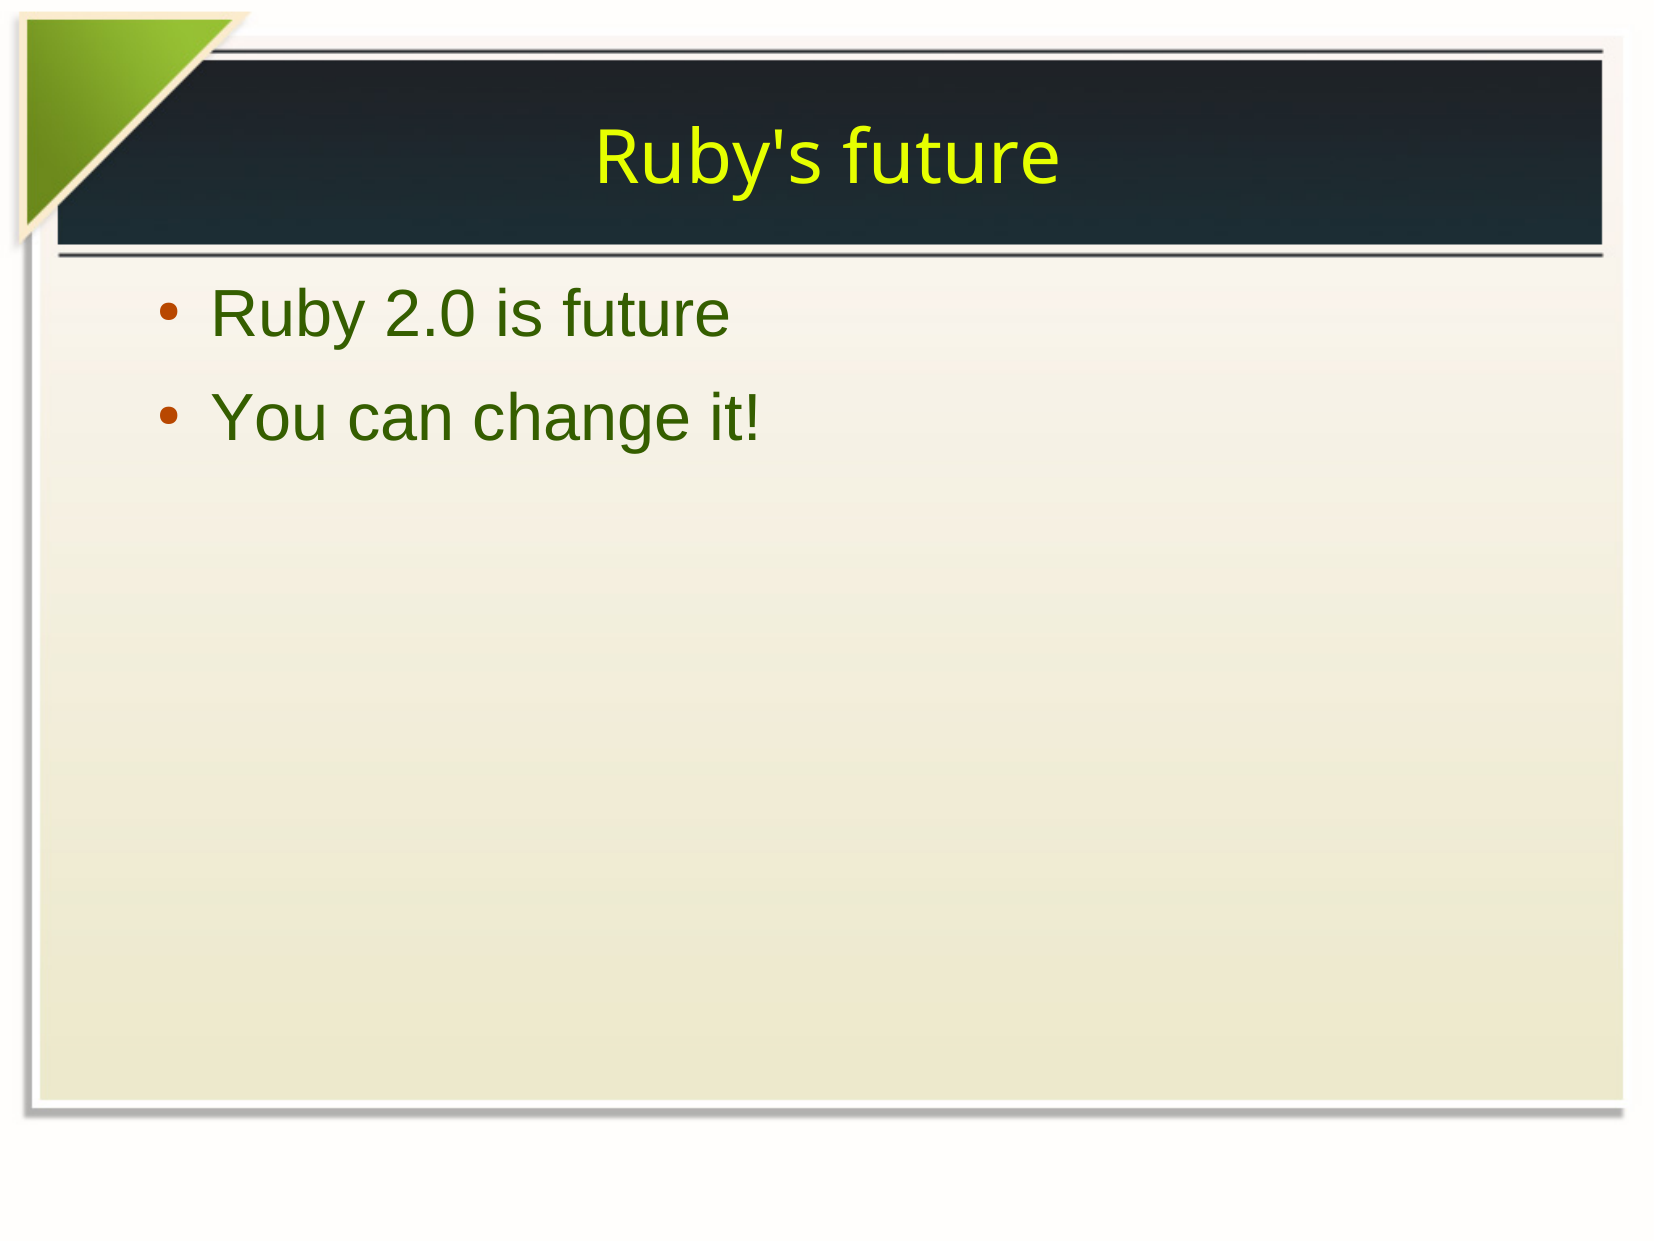

# Ruby's future
Ruby 2.0 is future
You can change it!